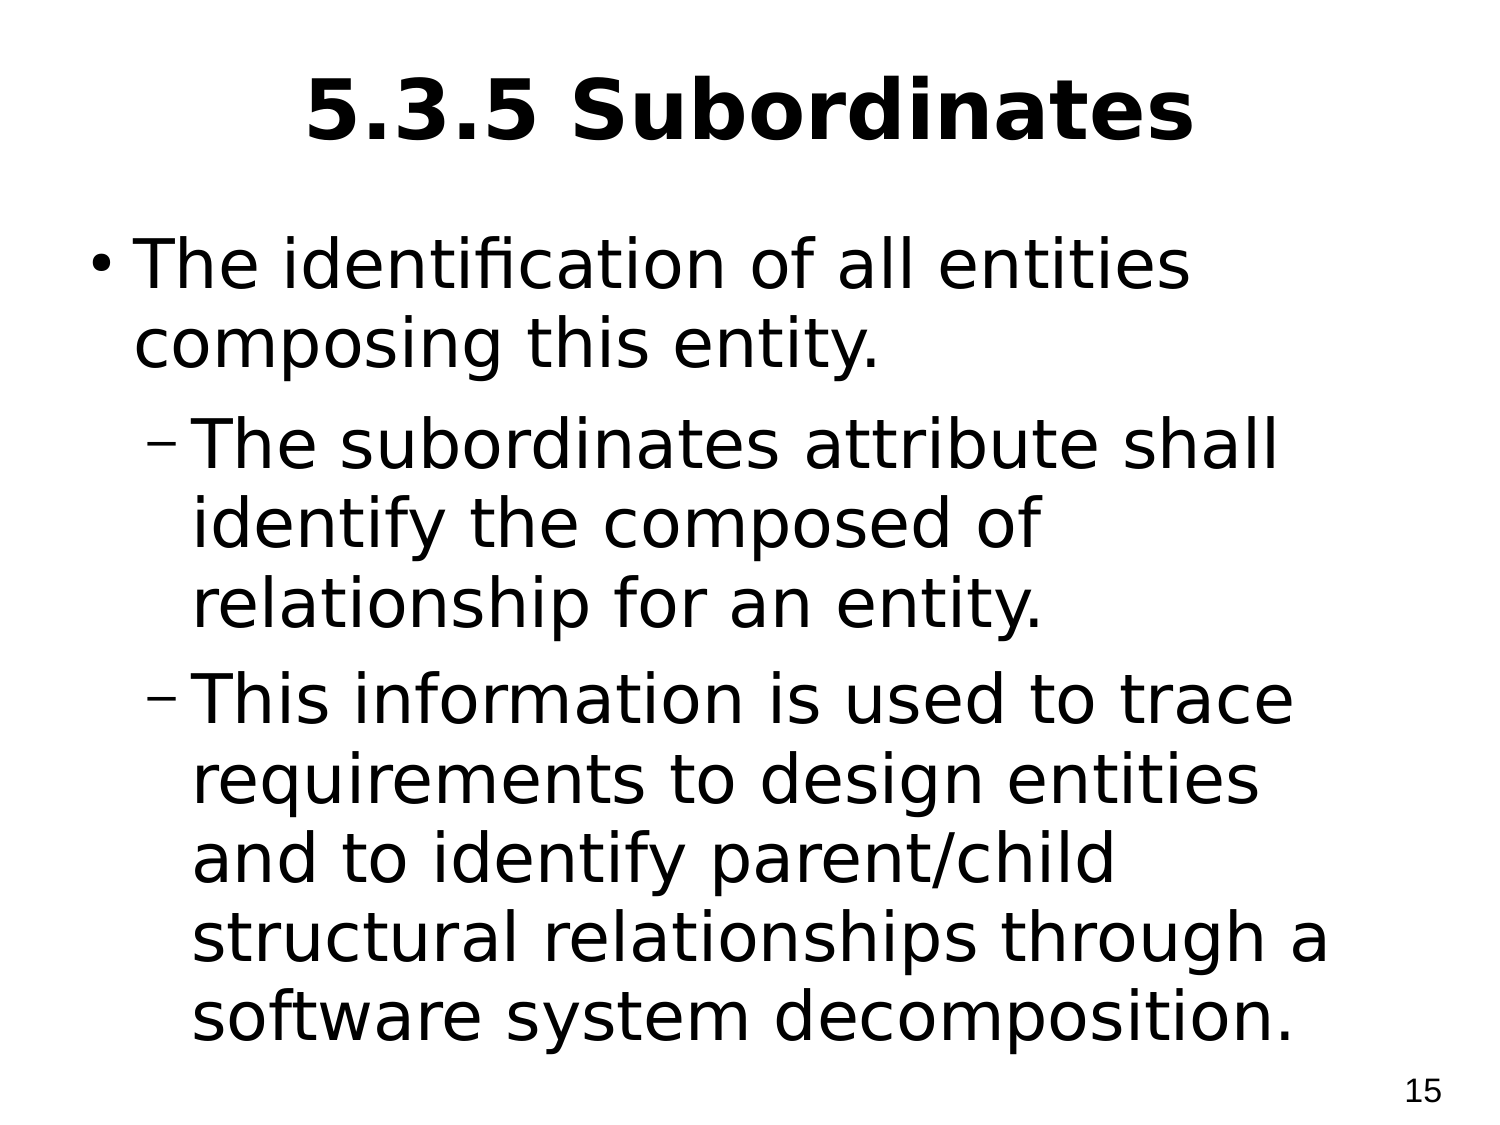

# 5.3.5 Subordinates
The identification of all entities composing this entity.
The subordinates attribute shall identify the composed of relationship for an entity.
This information is used to trace requirements to design entities and to identify parent/child structural relationships through a software system decomposition.